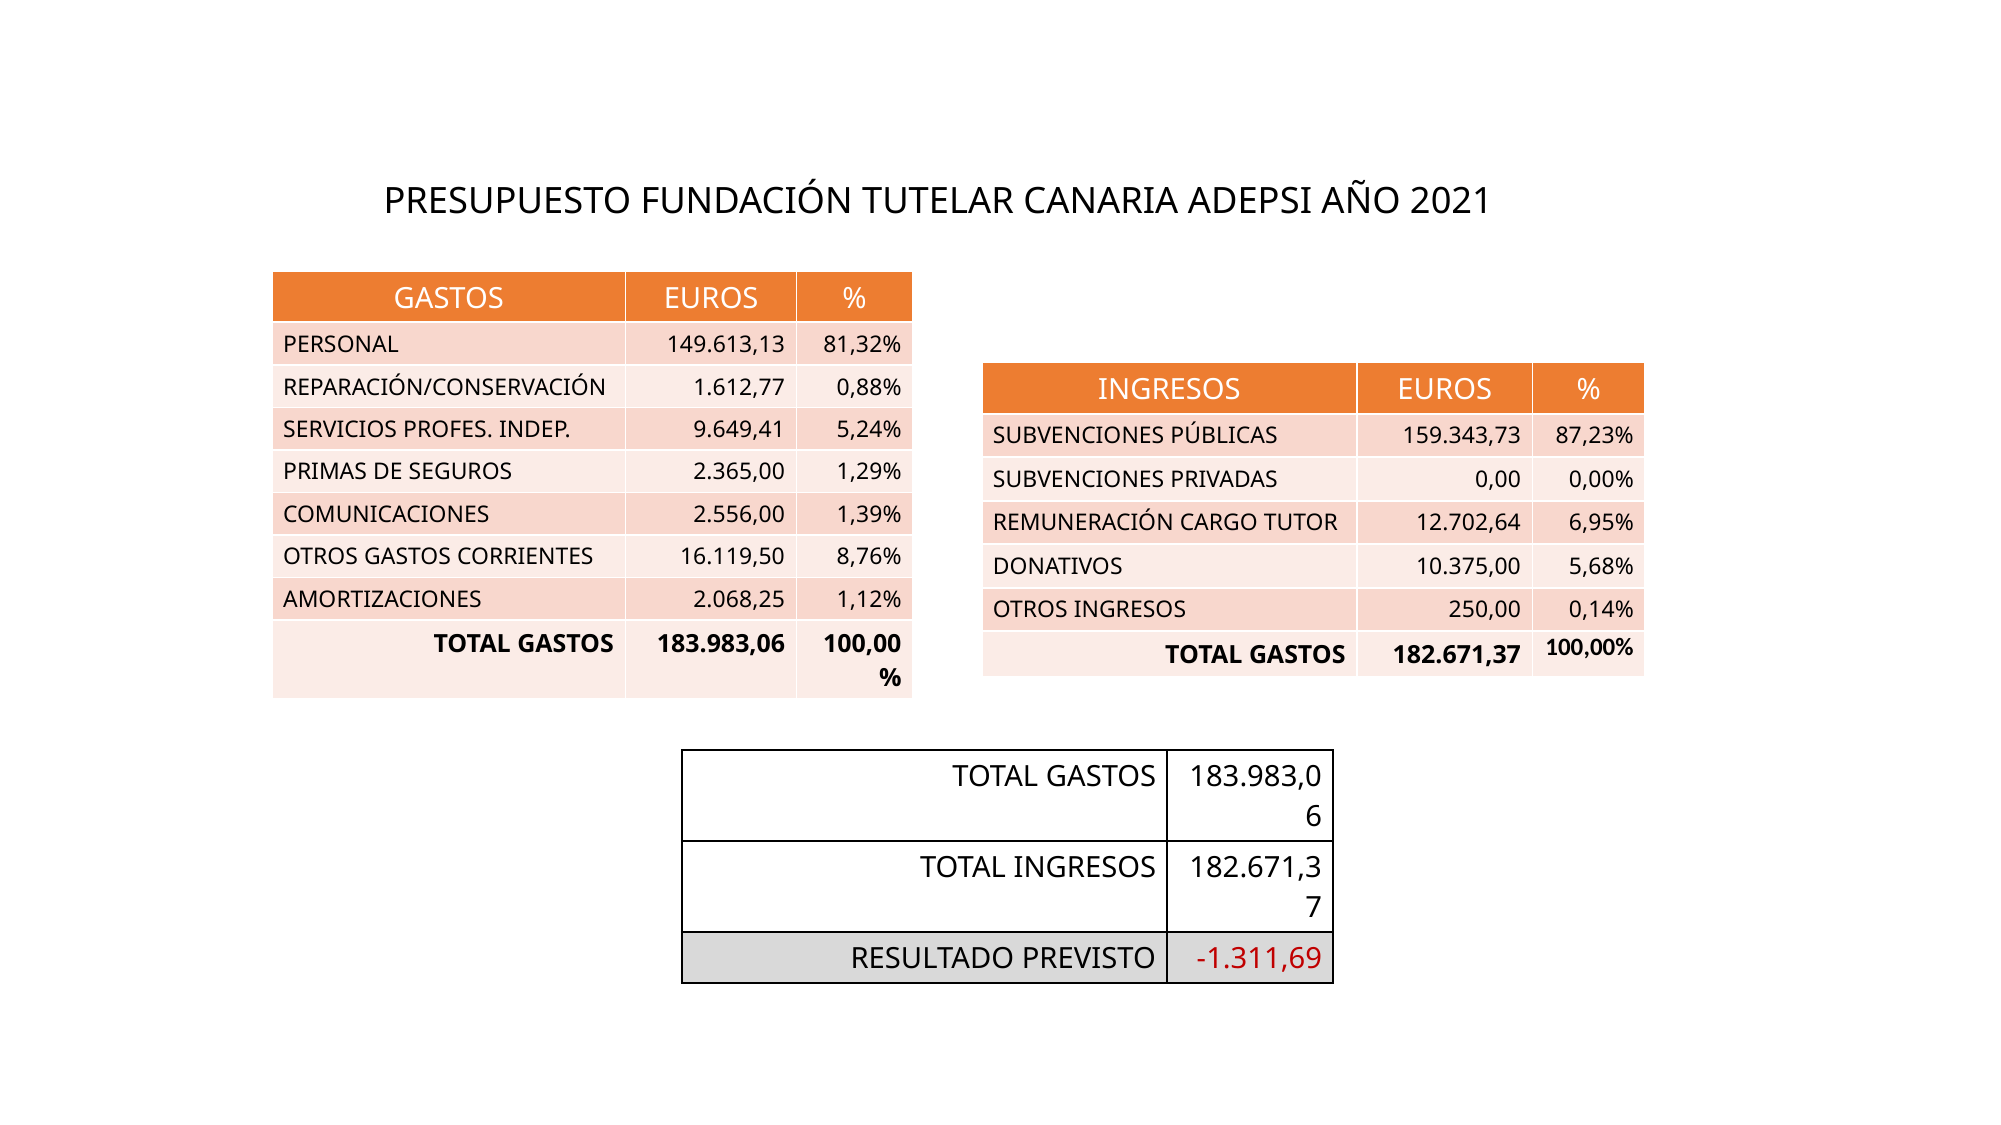

# PRESUPUESTO FUNDACIÓN TUTELAR CANARIA ADEPSI AÑO 2021
| GASTOS | EUROS | % |
| --- | --- | --- |
| PERSONAL | 149.613,13 | 81,32% |
| REPARACIÓN/CONSERVACIÓN | 1.612,77 | 0,88% |
| SERVICIOS PROFES. INDEP. | 9.649,41 | 5,24% |
| PRIMAS DE SEGUROS | 2.365,00 | 1,29% |
| COMUNICACIONES | 2.556,00 | 1,39% |
| OTROS GASTOS CORRIENTES | 16.119,50 | 8,76% |
| AMORTIZACIONES | 2.068,25 | 1,12% |
| TOTAL GASTOS | 183.983,06 | 100,00% |
| INGRESOS | EUROS | % |
| --- | --- | --- |
| SUBVENCIONES PÚBLICAS | 159.343,73 | 87,23% |
| SUBVENCIONES PRIVADAS | 0,00 | 0,00% |
| REMUNERACIÓN CARGO TUTOR | 12.702,64 | 6,95% |
| DONATIVOS | 10.375,00 | 5,68% |
| OTROS INGRESOS | 250,00 | 0,14% |
| TOTAL GASTOS | 182.671,37 | 100,00% |
| TOTAL GASTOS | 183.983,06 |
| --- | --- |
| TOTAL INGRESOS | 182.671,37 |
| RESULTADO PREVISTO | -1.311,69 |